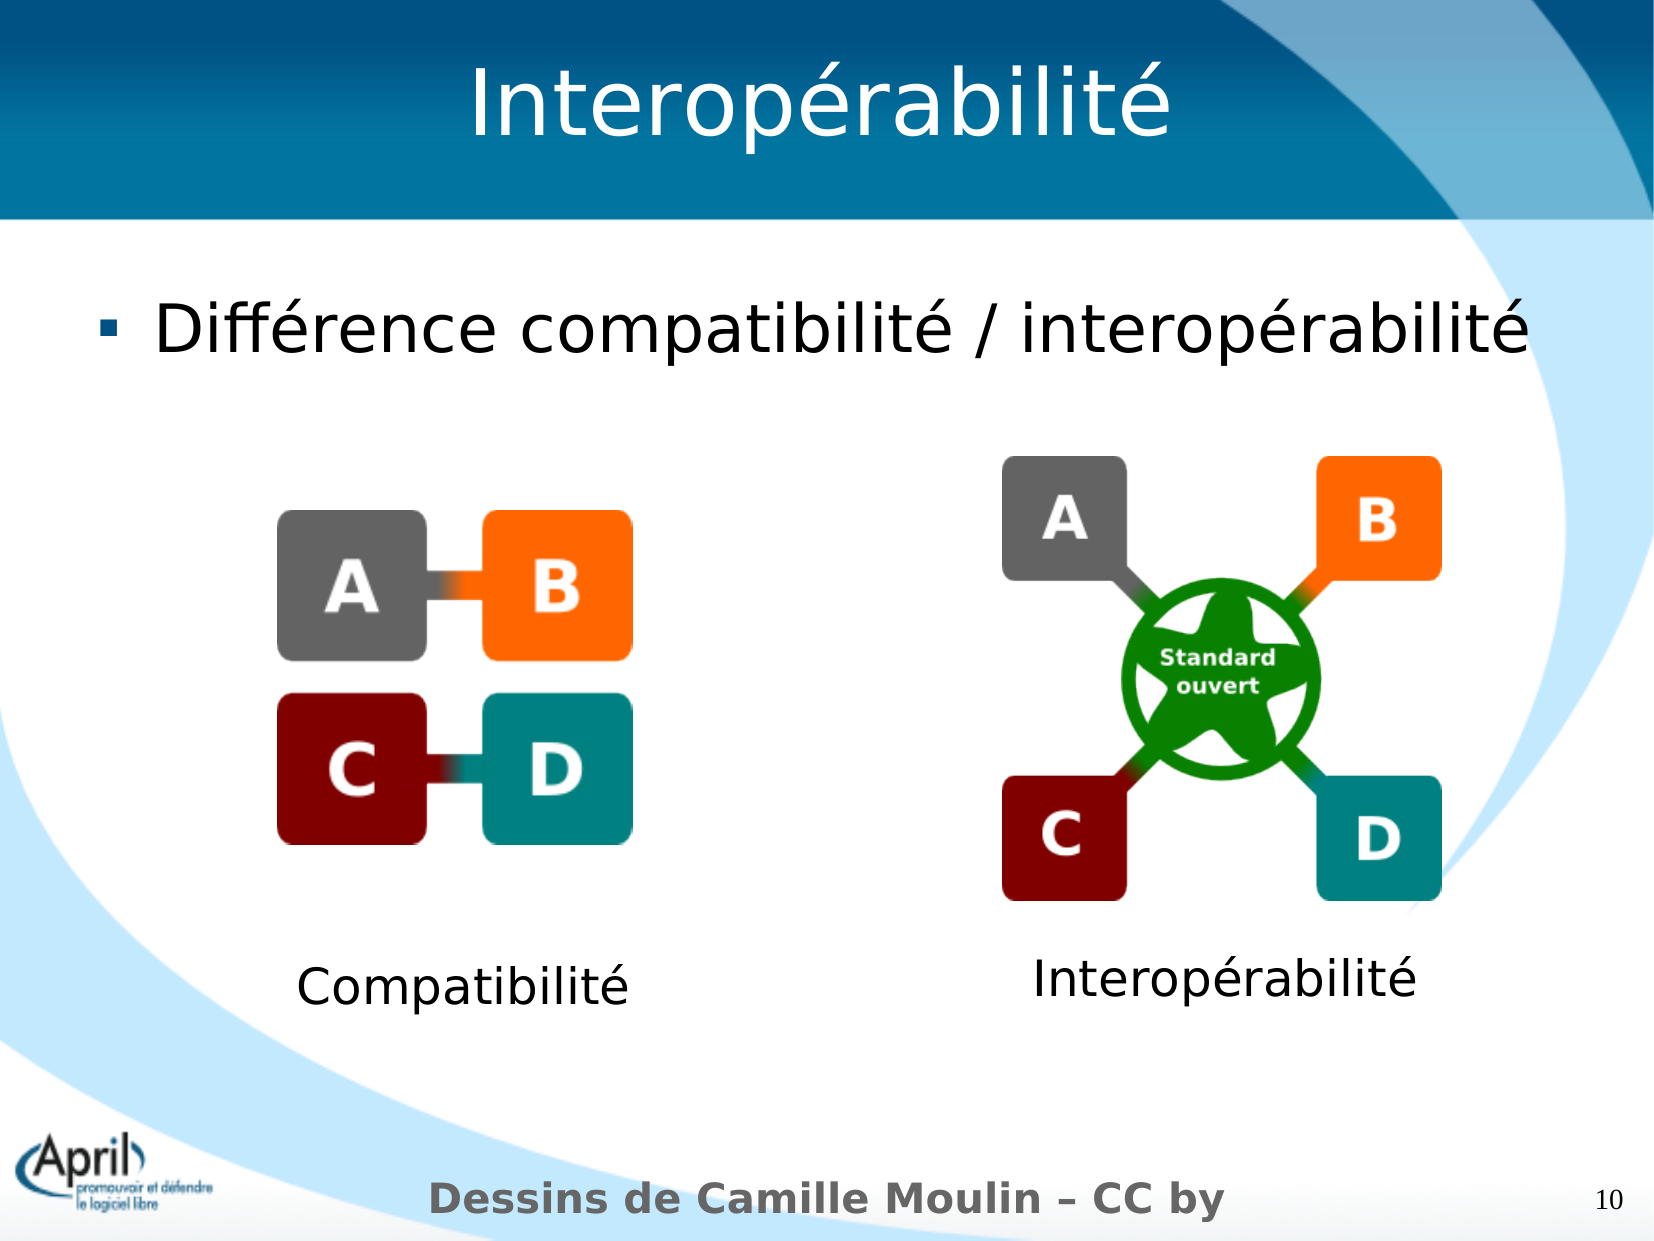

# Interopérabilité
Différence compatibilité / interopérabilité
Interopérabilité
Compatibilité
10
Dessins de Camille Moulin – CC by